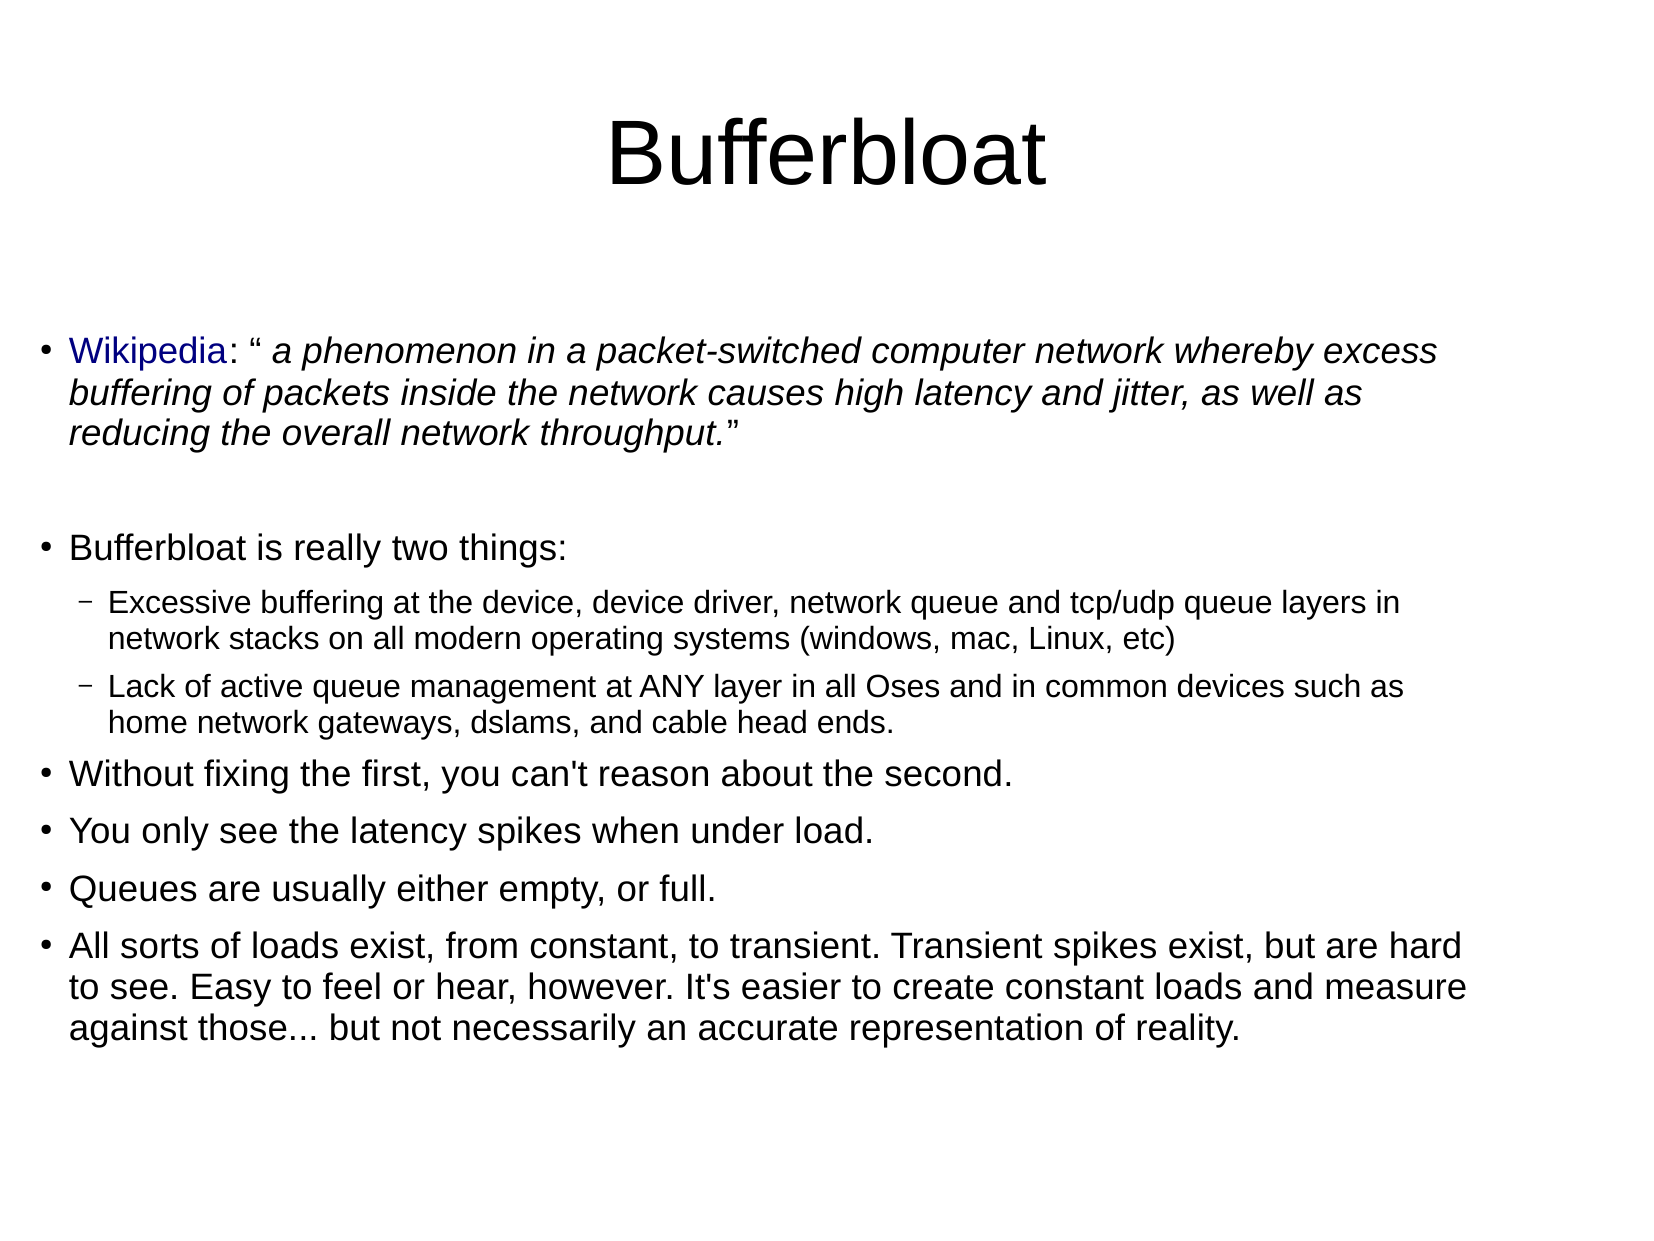

# Bufferbloat
Wikipedia: “ a phenomenon in a packet-switched computer network whereby excess buffering of packets inside the network causes high latency and jitter, as well as reducing the overall network throughput.”
Bufferbloat is really two things:
Excessive buffering at the device, device driver, network queue and tcp/udp queue layers in network stacks on all modern operating systems (windows, mac, Linux, etc)
Lack of active queue management at ANY layer in all Oses and in common devices such as home network gateways, dslams, and cable head ends.
Without fixing the first, you can't reason about the second.
You only see the latency spikes when under load.
Queues are usually either empty, or full.
All sorts of loads exist, from constant, to transient. Transient spikes exist, but are hard to see. Easy to feel or hear, however. It's easier to create constant loads and measure against those... but not necessarily an accurate representation of reality.